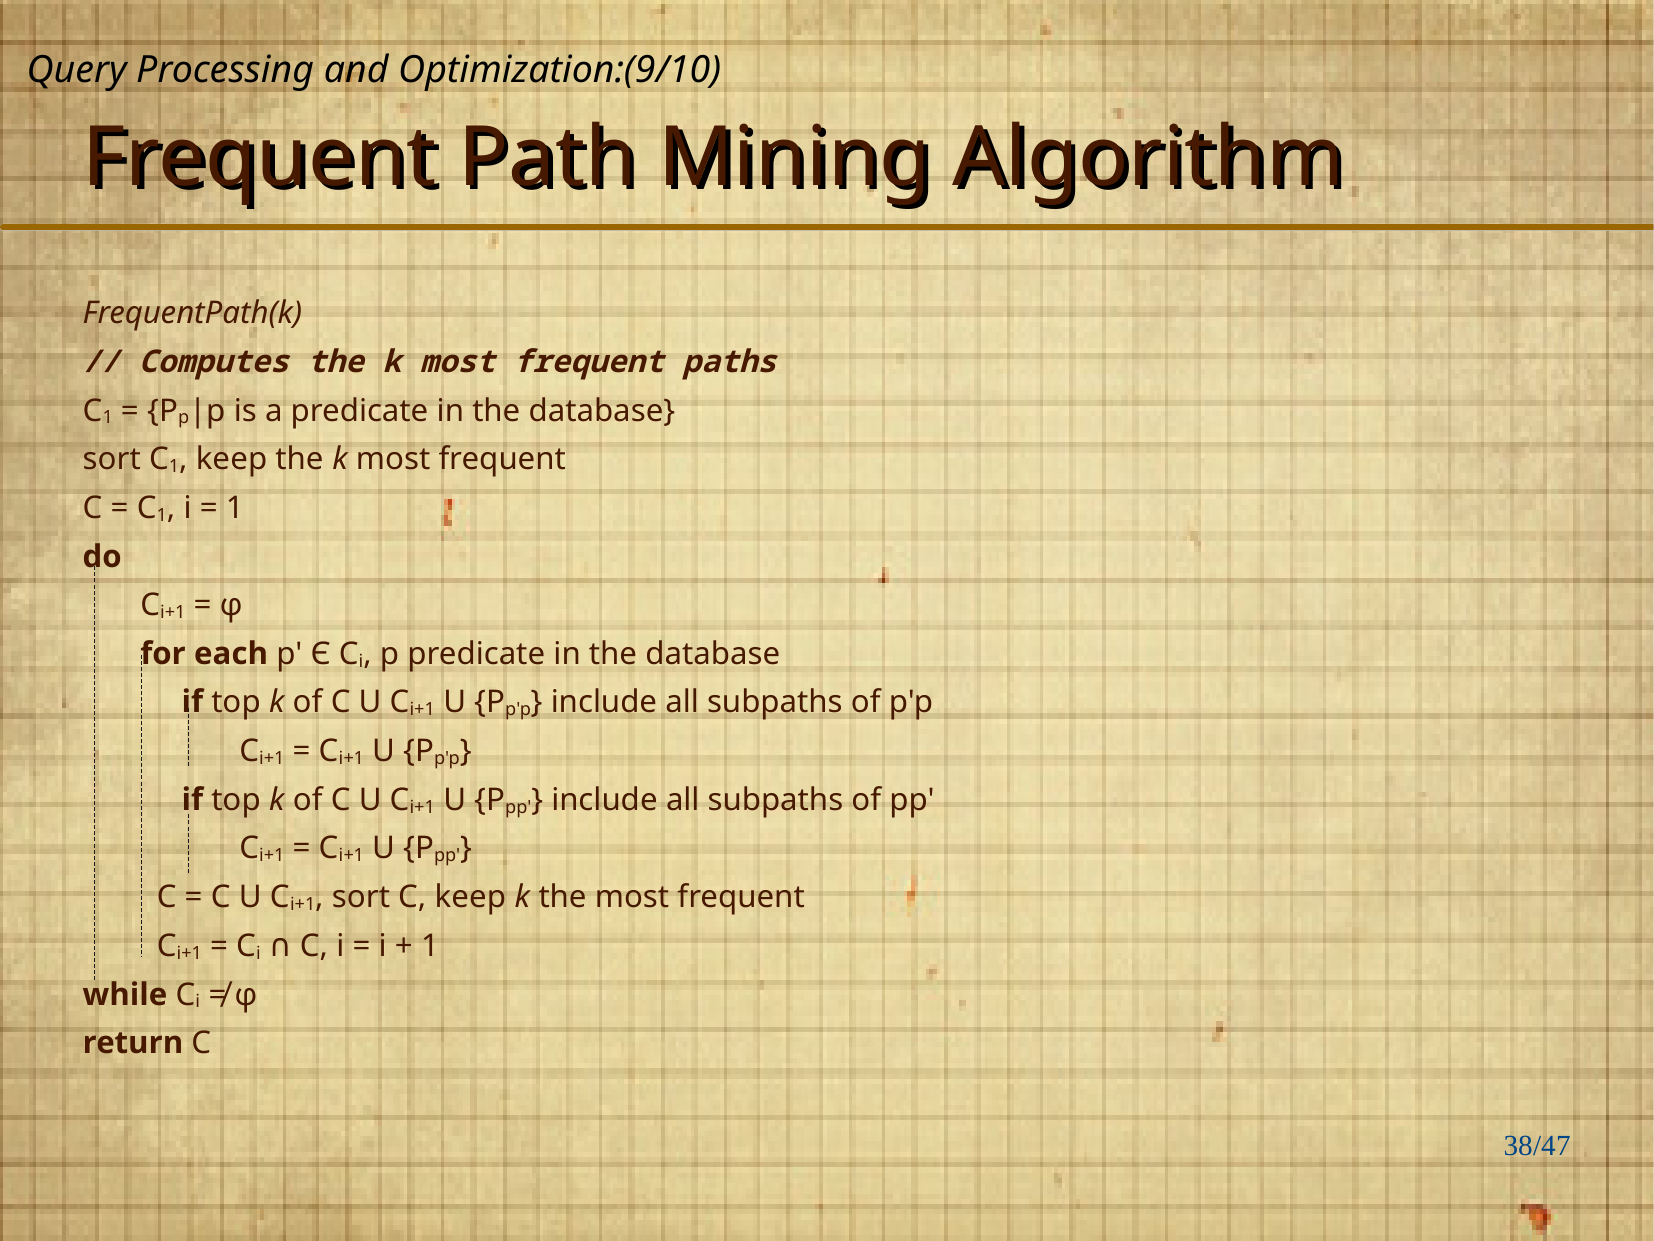

Query Processing and Optimization:(9/10)
# Frequent Path Mining Algorithm
FrequentPath(k)
// Computes the k most frequent paths
C1 = {Pp|p is a predicate in the database}
sort C1, keep the k most frequent
C = C1, i = 1
do
 Ci+1 = φ
 for each p' Є Ci, p predicate in the database
 if top k of C U Ci+1 U {Pp'p} include all subpaths of p'p
 Ci+1 = Ci+1 U {Pp'p}
 if top k of C U Ci+1 U {Ppp'} include all subpaths of pp'
 Ci+1 = Ci+1 U {Ppp'}
 C = C U Ci+1, sort C, keep k the most frequent
 Ci+1 = Ci ∩ C, i = i + 1
while Ci ≠ φ
return C
38